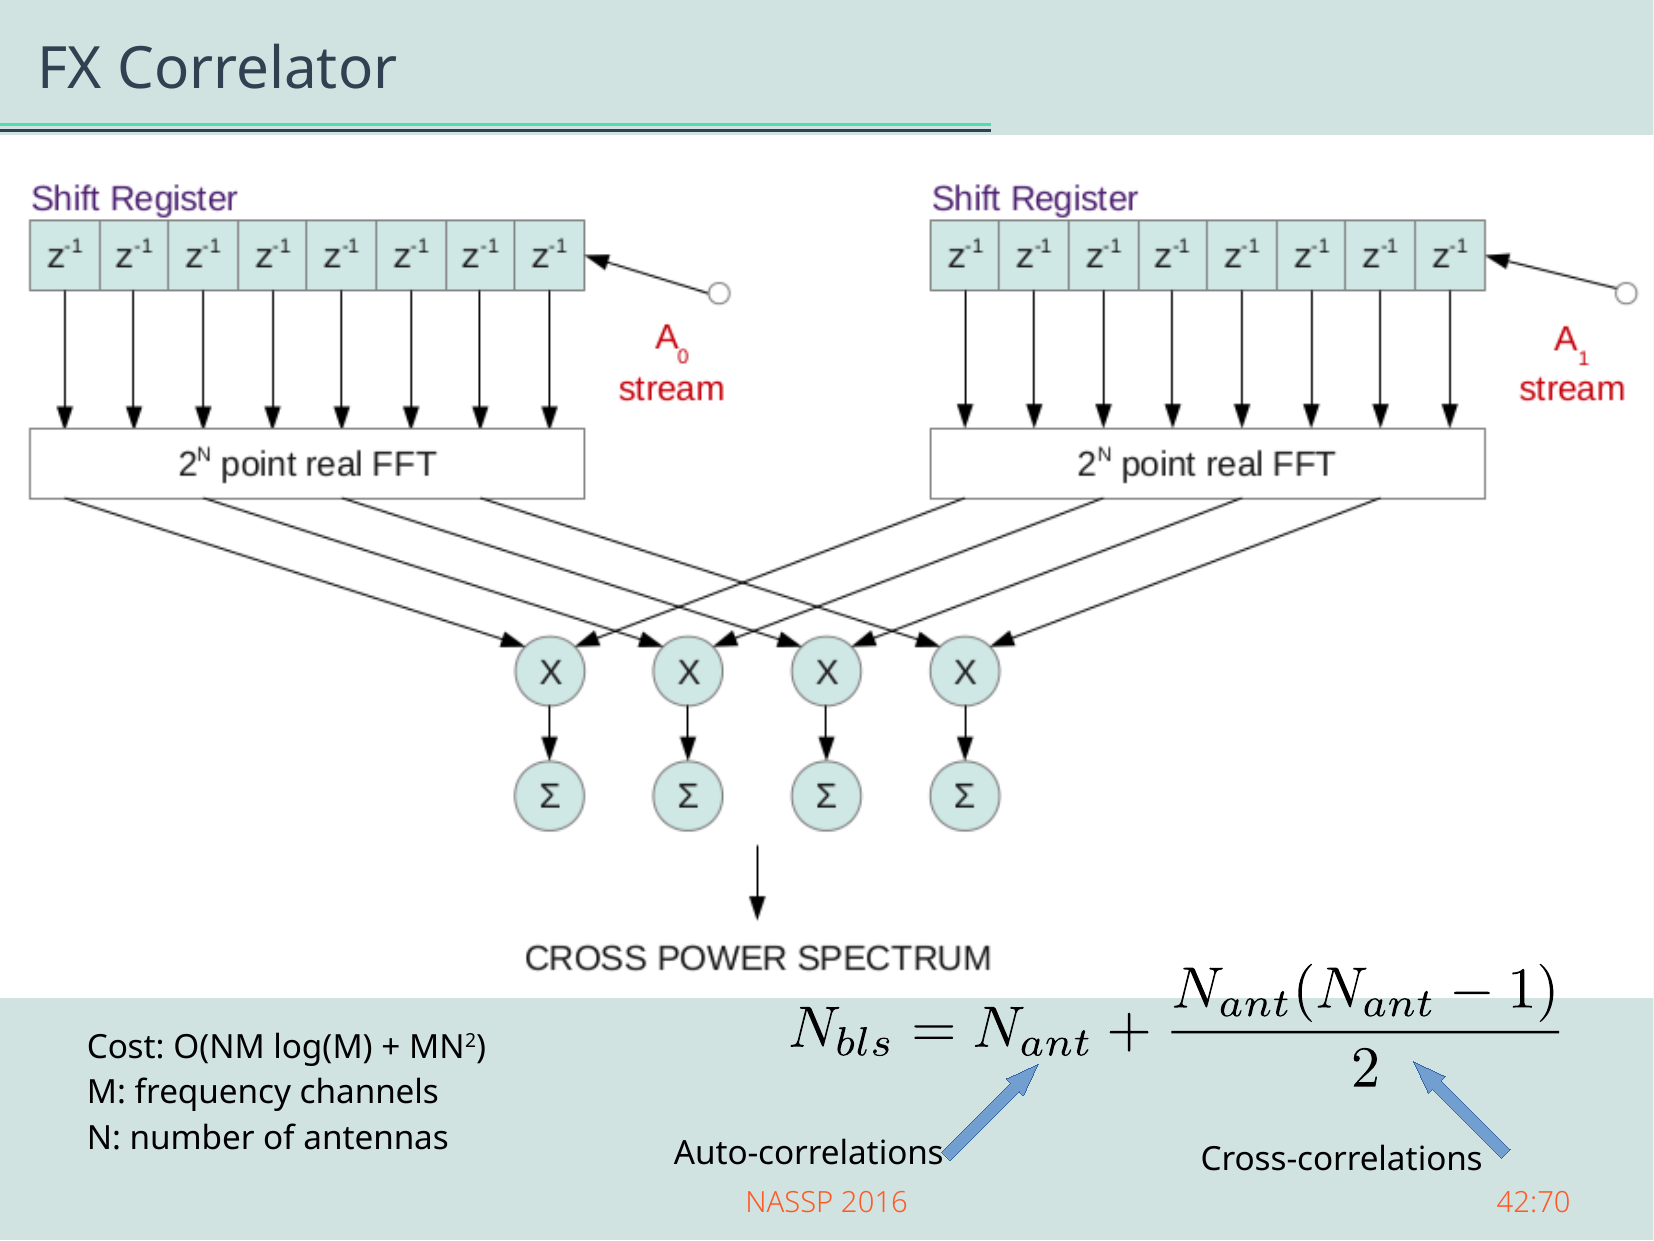

FX Correlator
Cost: O(NM log(M) + MN2)
M: frequency channels
N: number of antennas
Auto-correlations
Cross-correlations
NASSP 2016
42